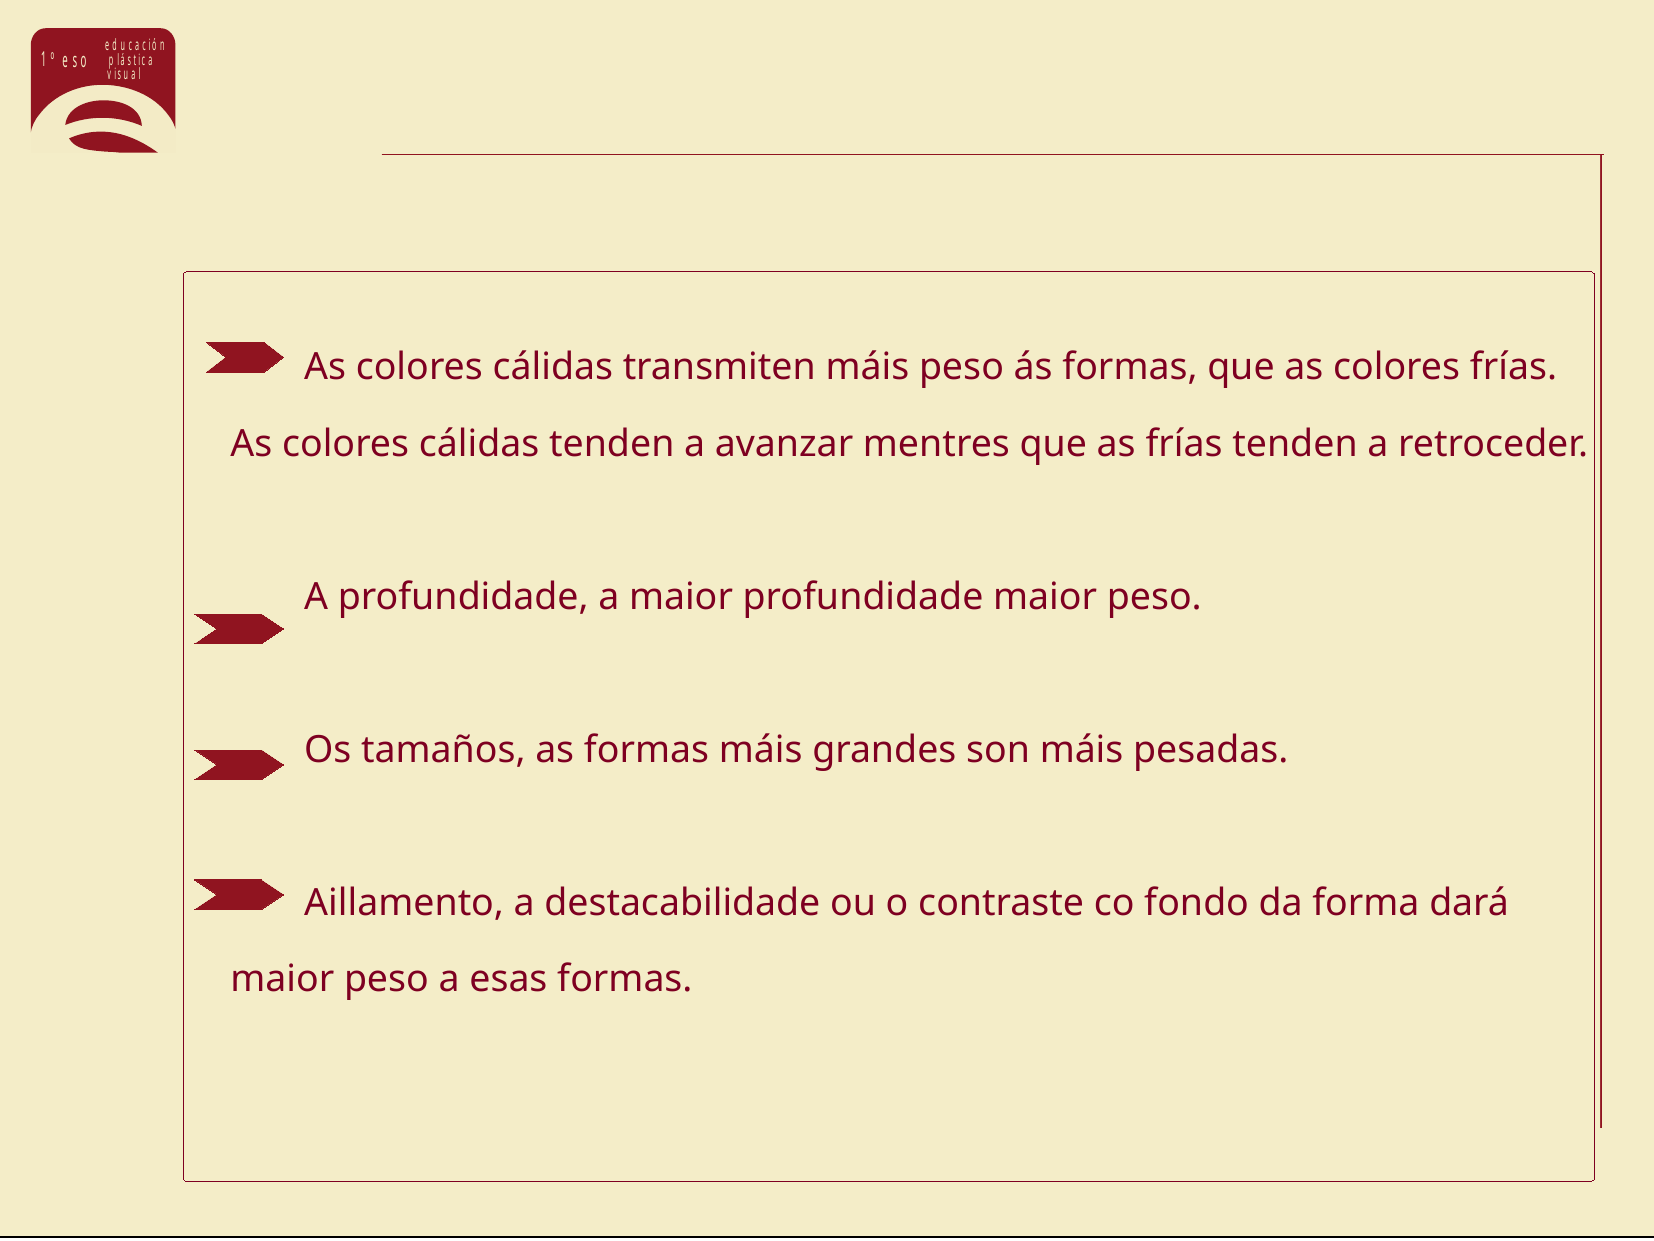

As colores cálidas transmiten máis peso ás formas, que as colores frías. As colores cálidas tenden a avanzar mentres que as frías tenden a retroceder.
	A profundidade, a maior profundidade maior peso.
	Os tamaños, as formas máis grandes son máis pesadas.
	Aillamento, a destacabilidade ou o contraste co fondo da forma dará maior peso a esas formas.
#